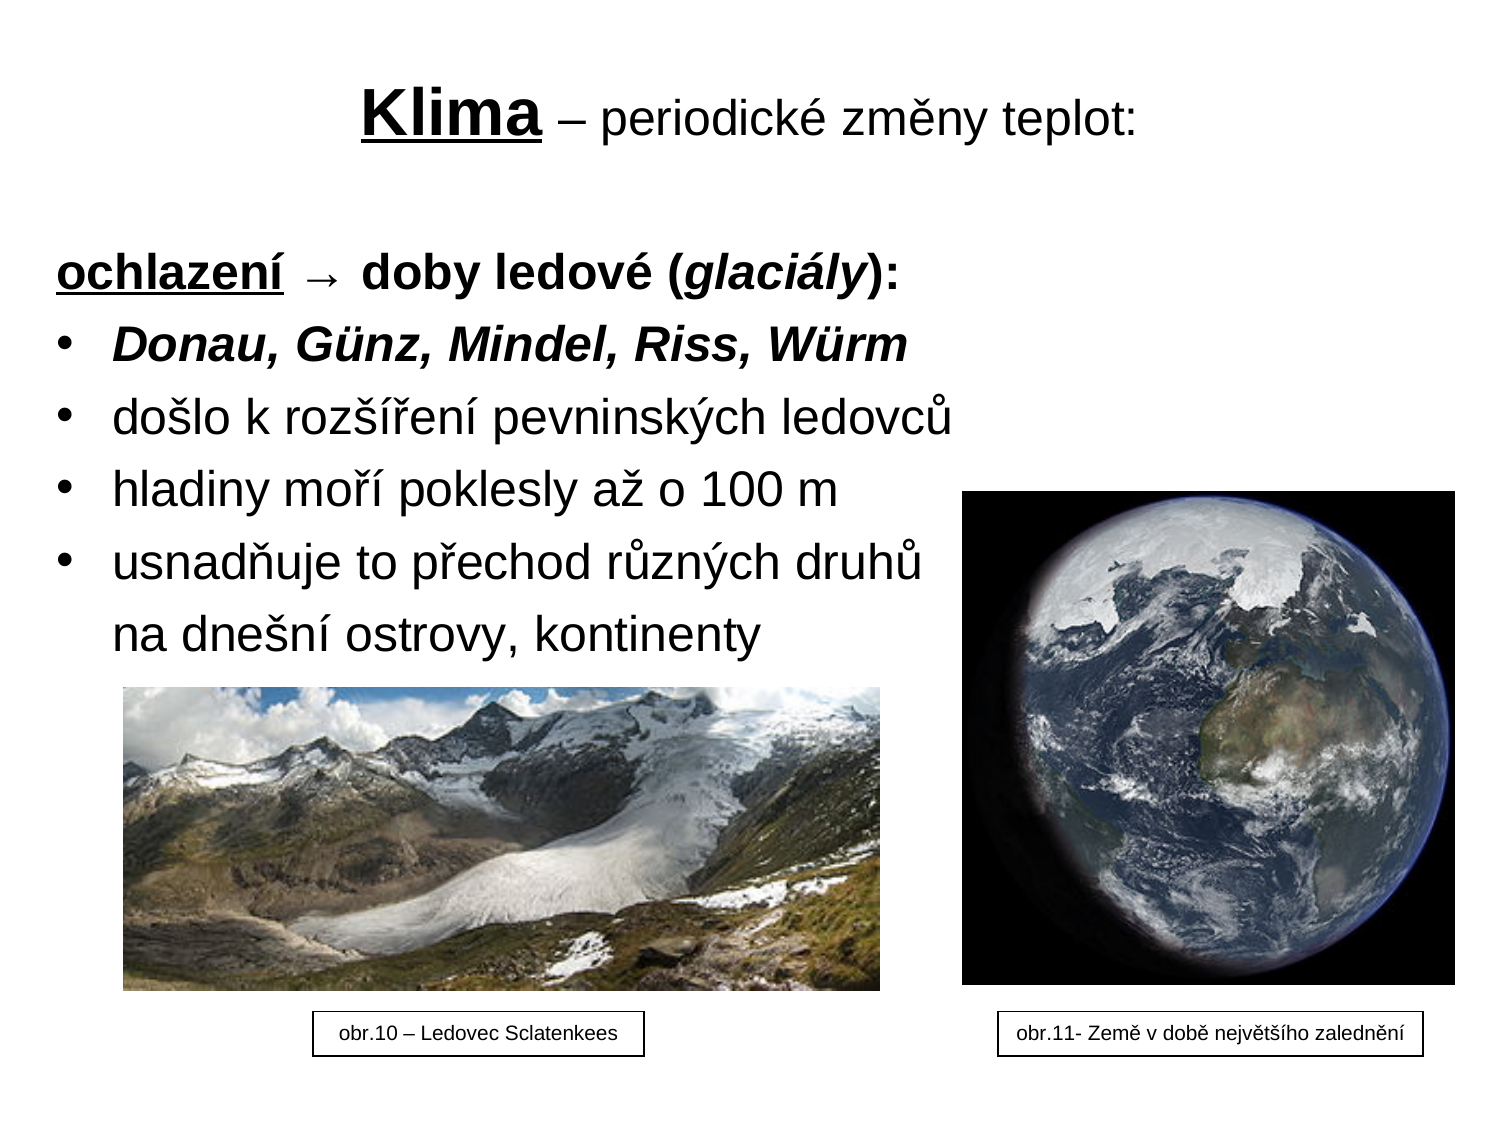

# Klima – periodické změny teplot:
ochlazení → doby ledové (glaciály):
Donau, Günz, Mindel, Riss, Würm
došlo k rozšíření pevninských ledovců
hladiny moří poklesly až o 100 m
usnadňuje to přechod různých druhů
	na dnešní ostrovy, kontinenty
obr.10 – Ledovec Sclatenkees
obr.11- Země v době největšího zalednění